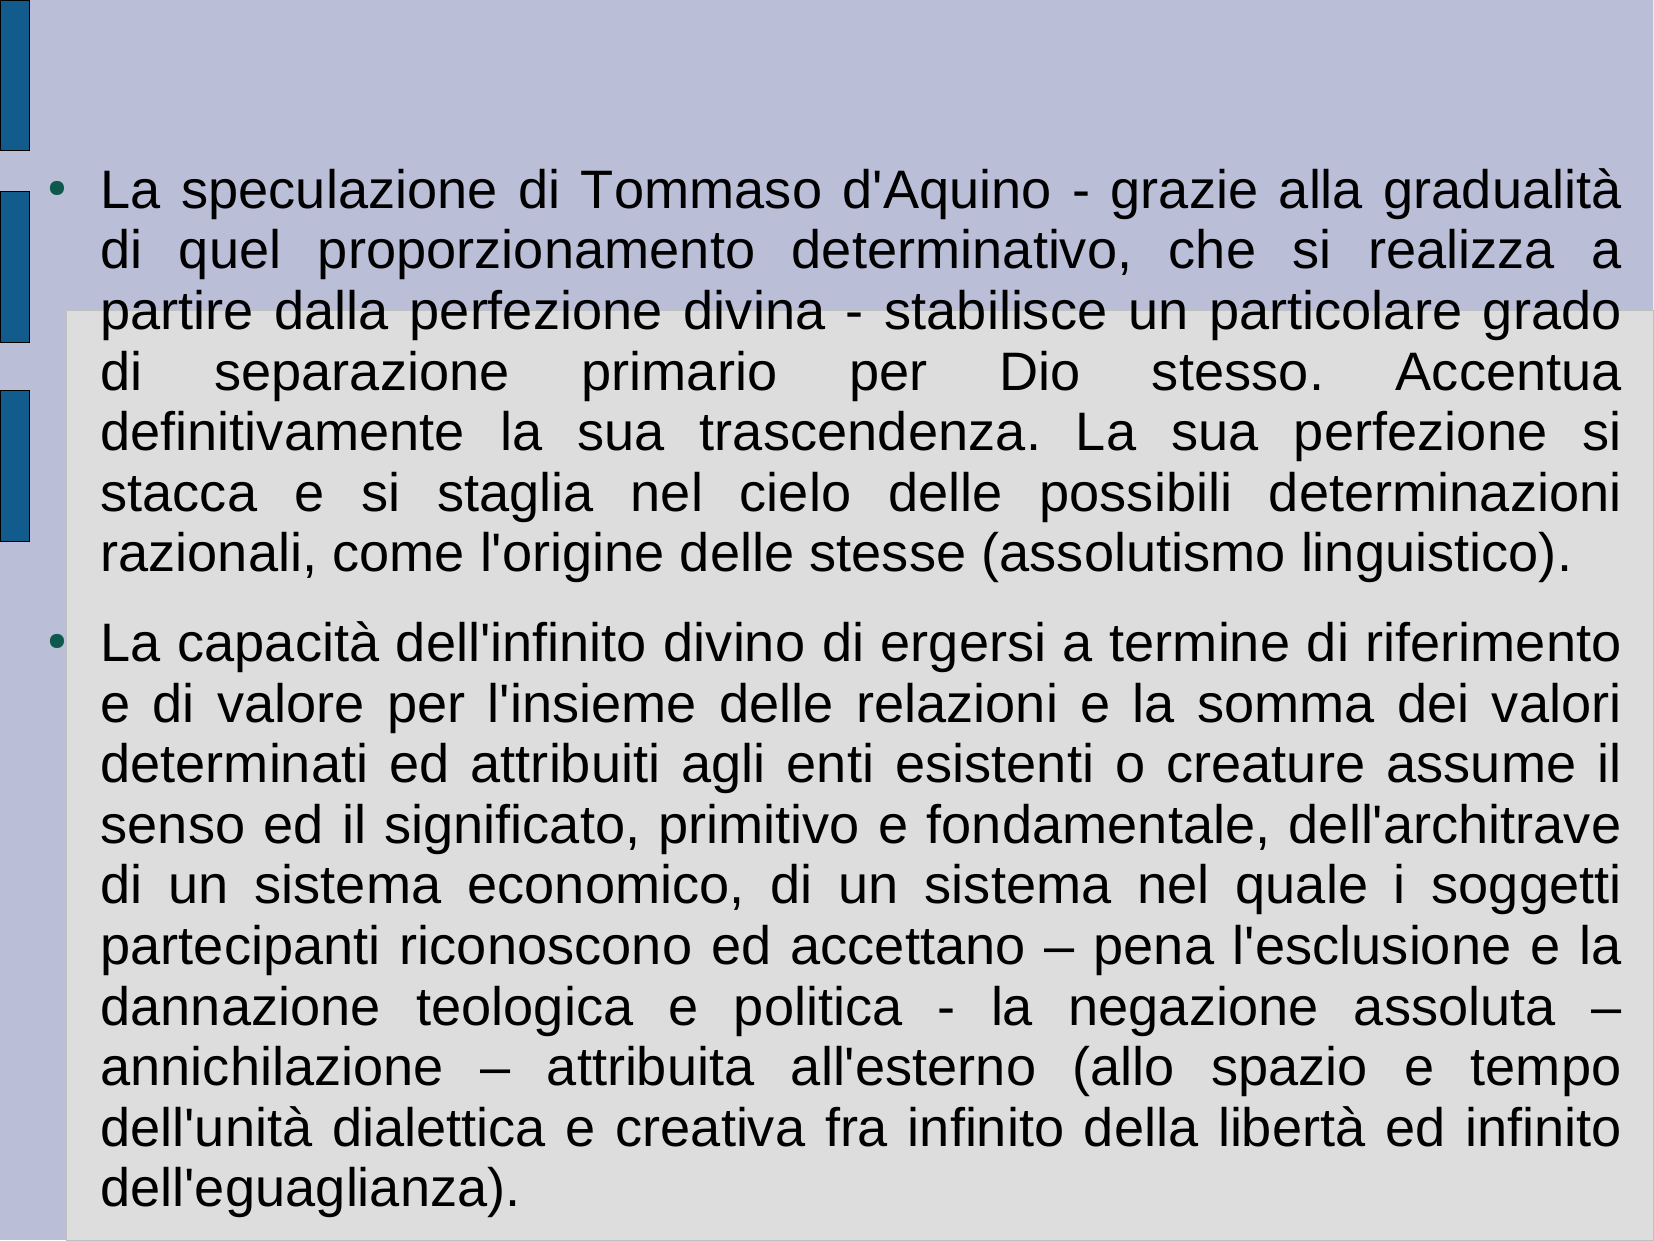

#
La speculazione di Tommaso d'Aquino - grazie alla gradualità di quel proporzionamento determinativo, che si realizza a partire dalla perfezione divina - stabilisce un particolare grado di separazione primario per Dio stesso. Accentua definitivamente la sua trascendenza. La sua perfezione si stacca e si staglia nel cielo delle possibili determinazioni razionali, come l'origine delle stesse (assolutismo linguistico).
La capacità dell'infinito divino di ergersi a termine di riferimento e di valore per l'insieme delle relazioni e la somma dei valori determinati ed attribuiti agli enti esistenti o creature assume il senso ed il significato, primitivo e fondamentale, dell'architrave di un sistema economico, di un sistema nel quale i soggetti partecipanti riconoscono ed accettano – pena l'esclusione e la dannazione teologica e politica - la negazione assoluta – annichilazione – attribuita all'esterno (allo spazio e tempo dell'unità dialettica e creativa fra infinito della libertà ed infinito dell'eguaglianza).